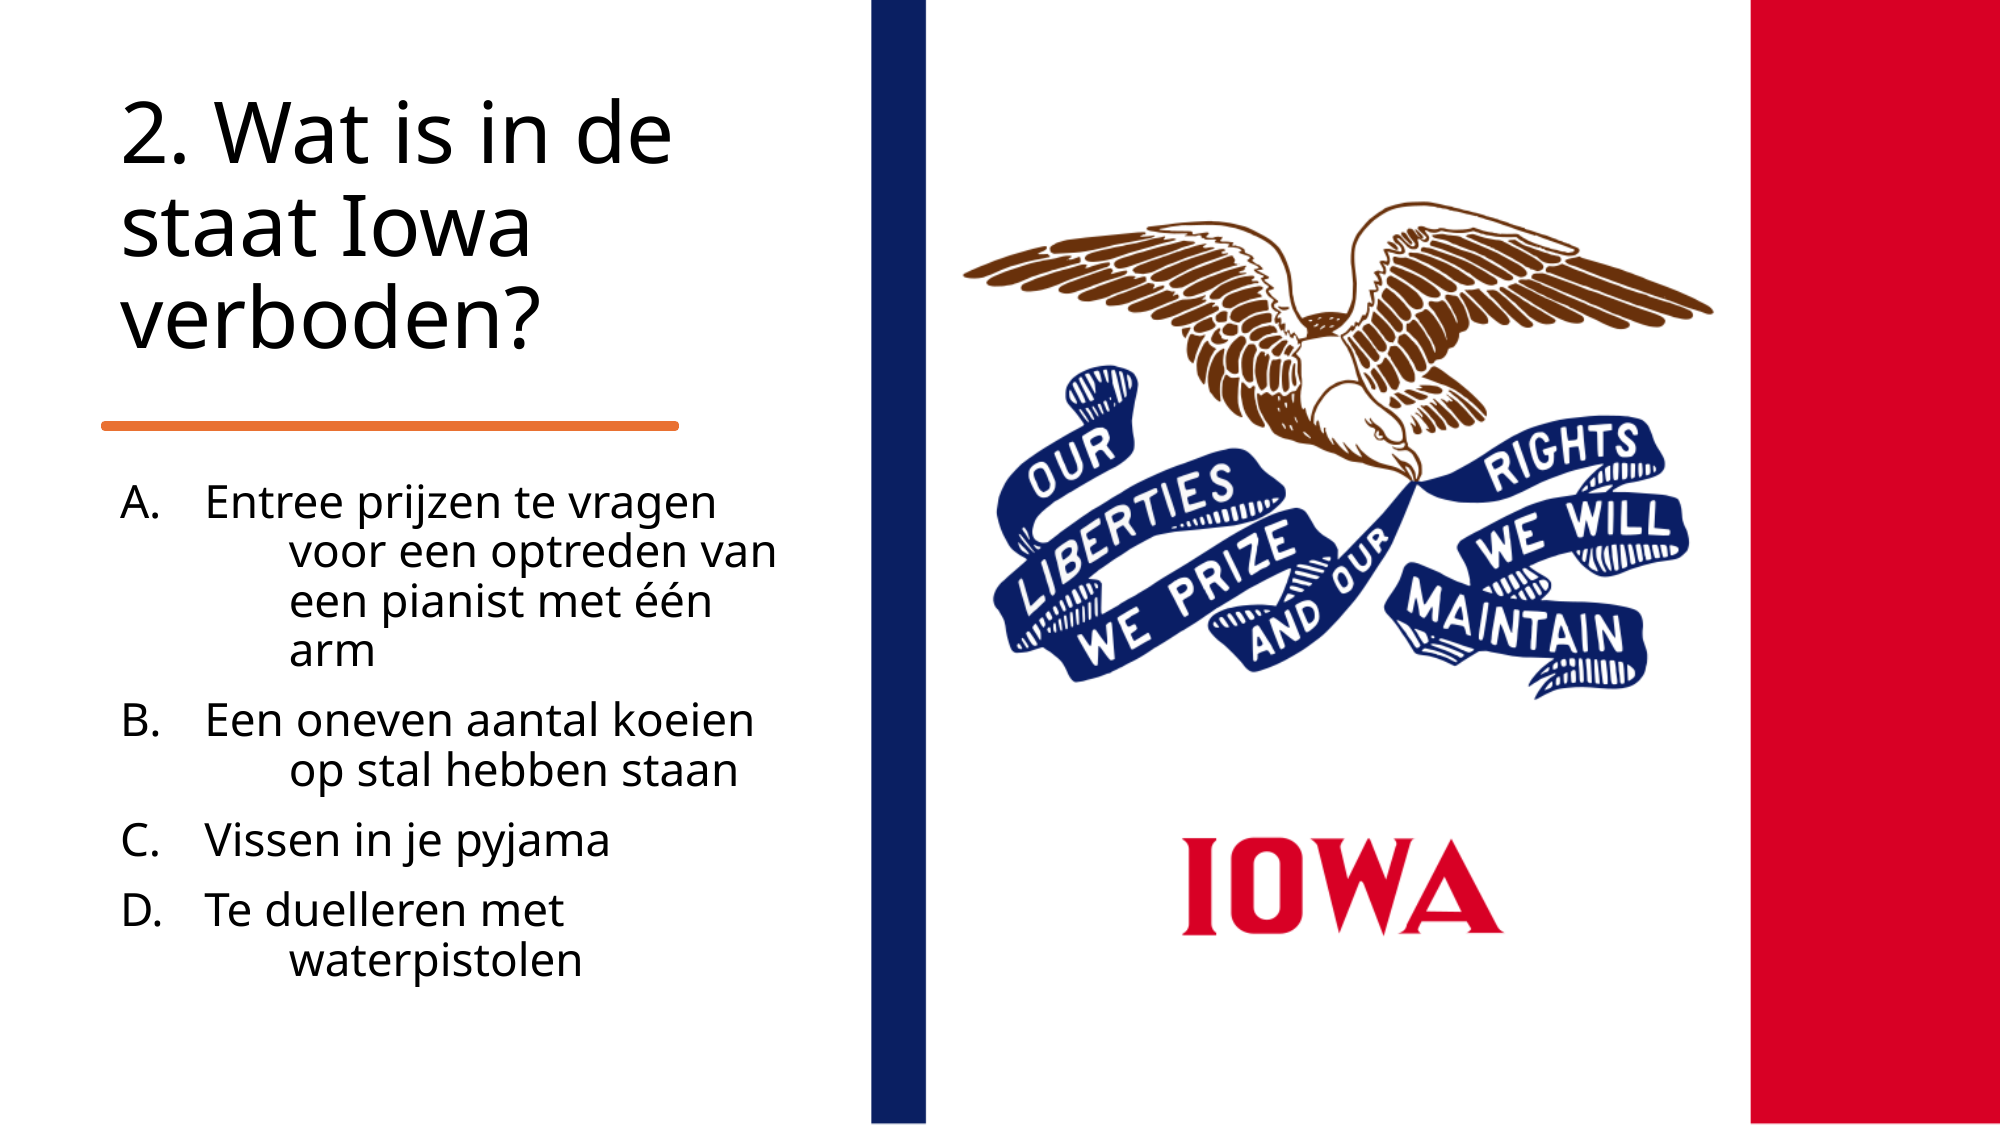

# 2. Wat is in de staat Iowa verboden?
Entree prijzen te vragen voor een optreden van een pianist met één arm
Een oneven aantal koeien op stal hebben staan
Vissen in je pyjama
Te duelleren met waterpistolen